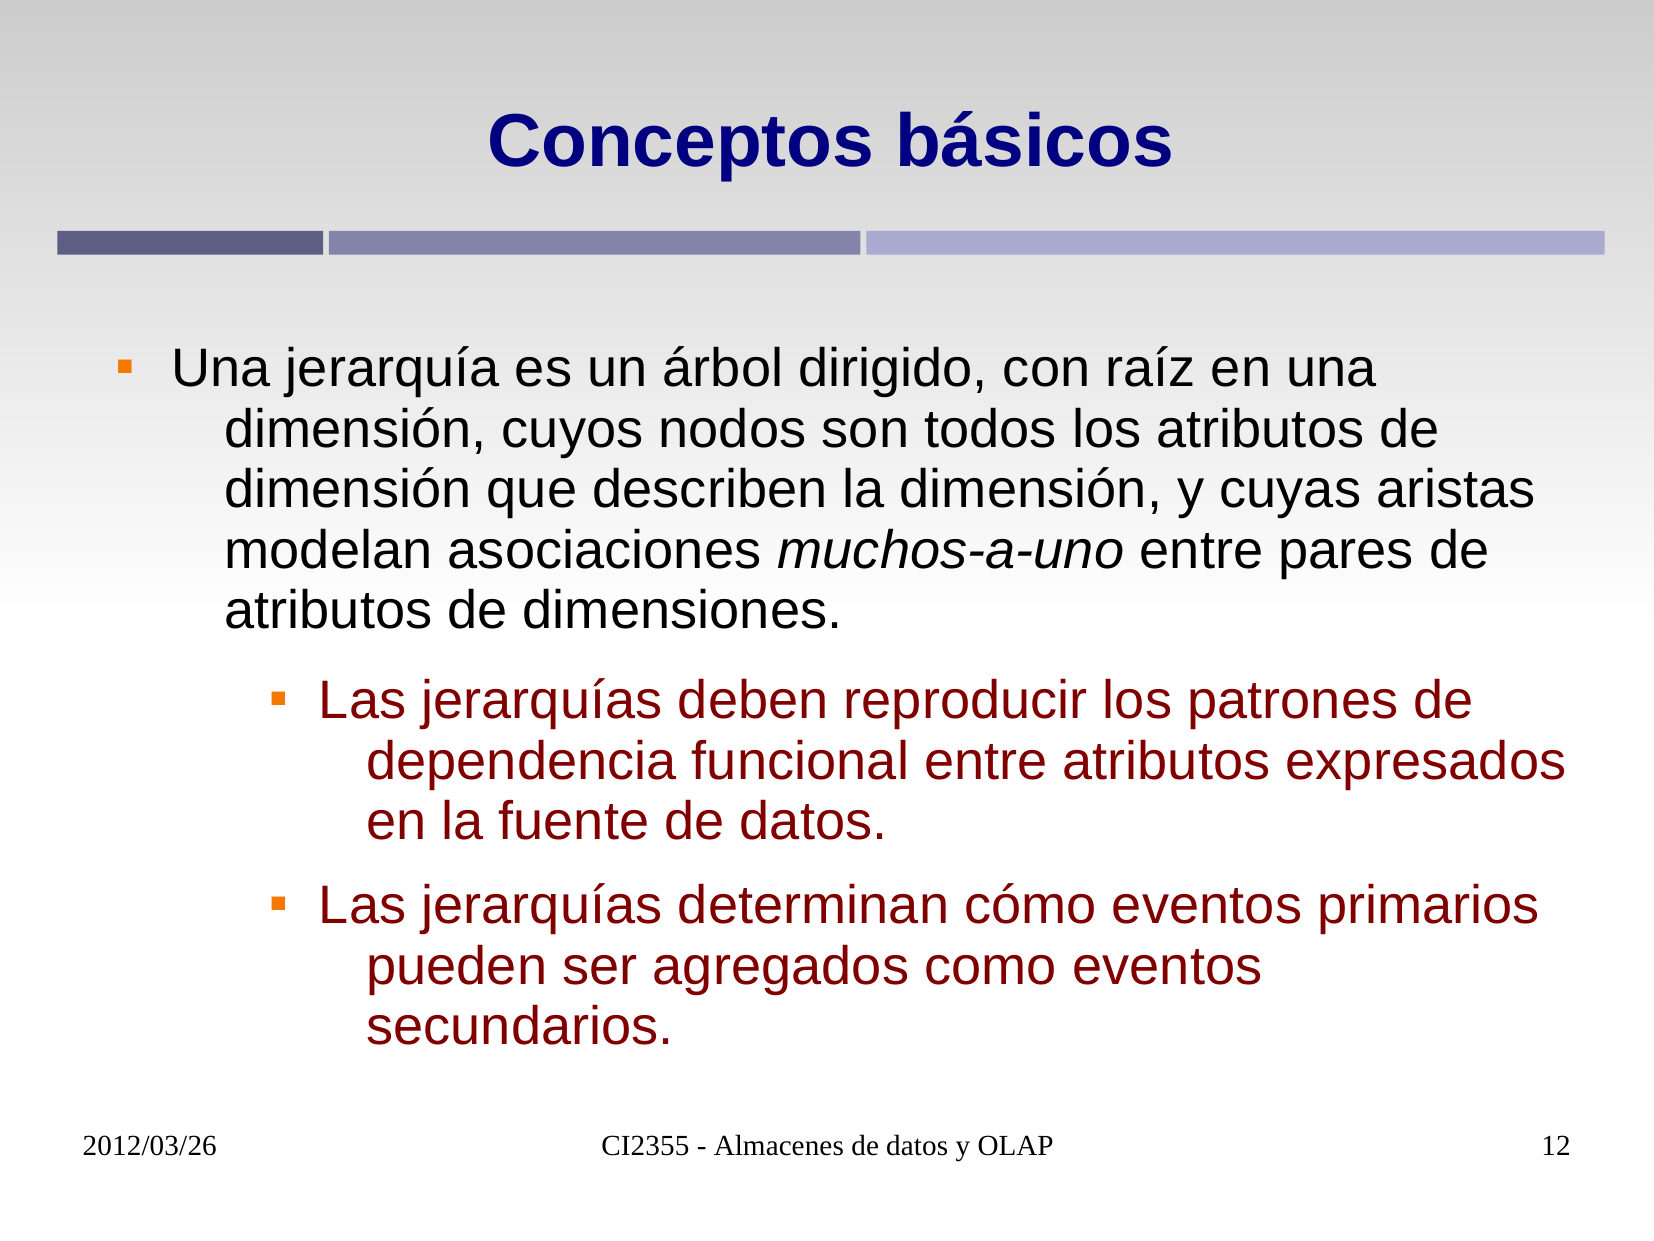

# Conceptos básicos
Una jerarquía es un árbol dirigido, con raíz en una dimensión, cuyos nodos son todos los atributos de dimensión que describen la dimensión, y cuyas aristas modelan asociaciones muchos-a-uno entre pares de atributos de dimensiones.
Las jerarquías deben reproducir los patrones de dependencia funcional entre atributos expresados en la fuente de datos.
Las jerarquías determinan cómo eventos primarios pueden ser agregados como eventos secundarios.
2012/03/26
CI2355 - Almacenes de datos y OLAP
12